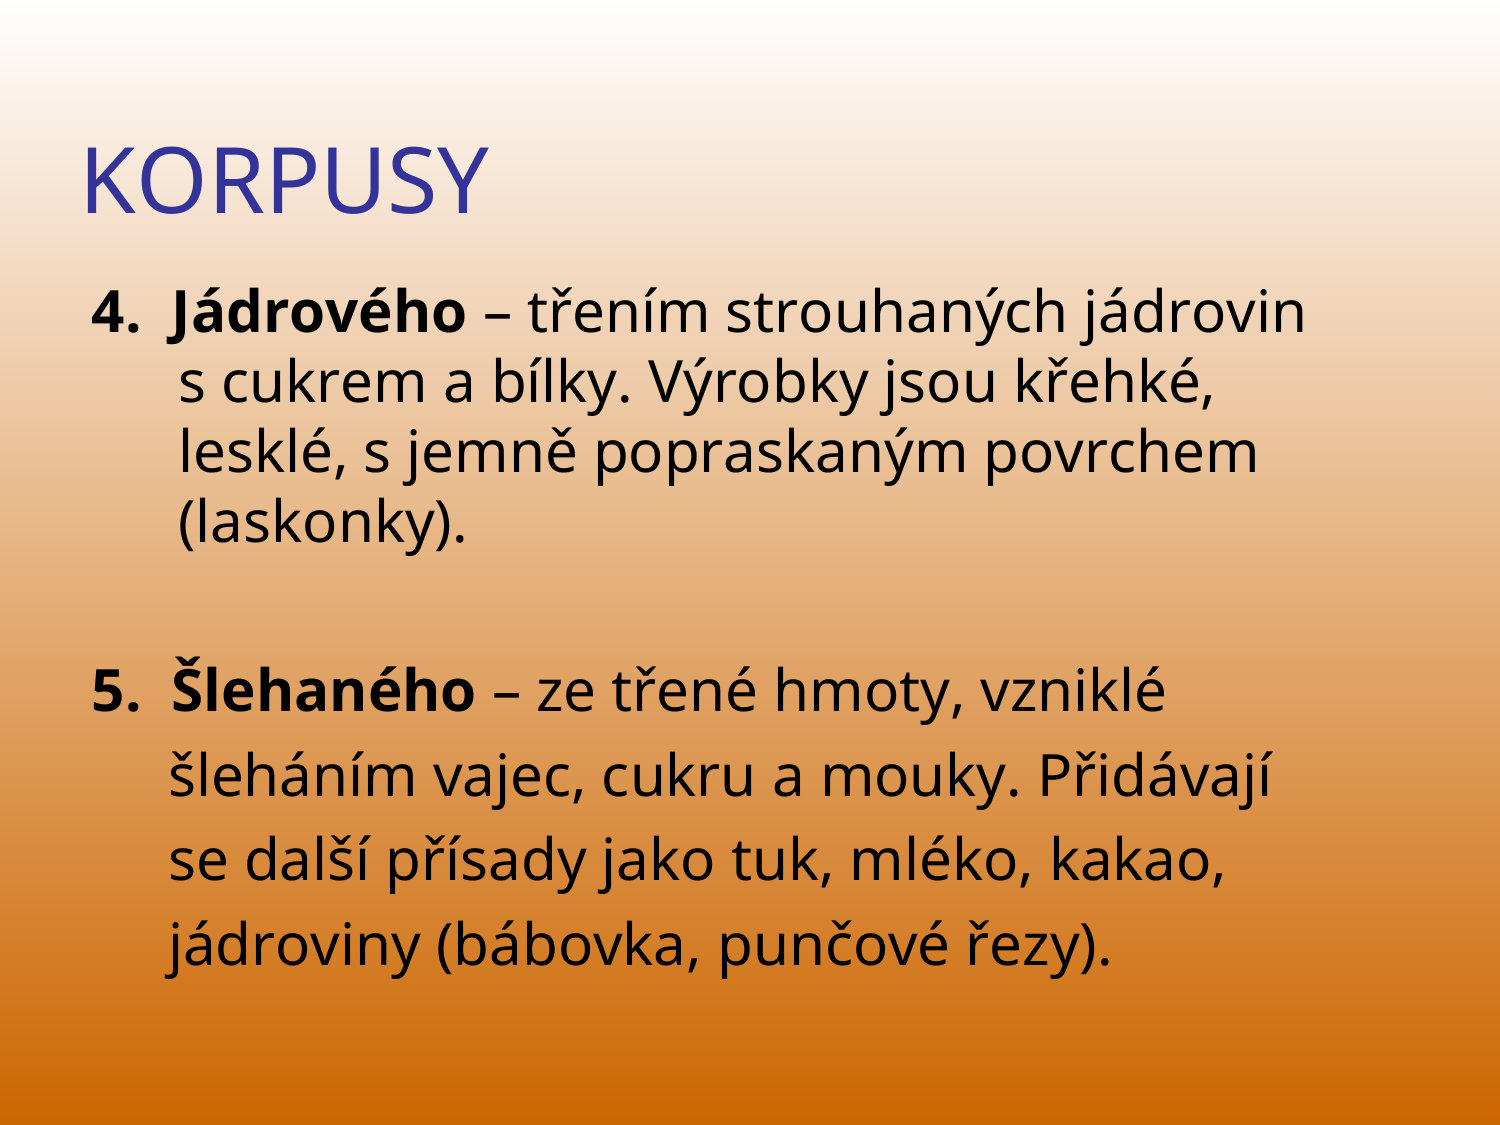

# KORPUSY
4. Jádrového – třením strouhaných jádrovin
 s cukrem a bílky. Výrobky jsou křehké,
 lesklé, s jemně popraskaným povrchem
 (laskonky).
5. Šlehaného – ze třené hmoty, vzniklé
 šleháním vajec, cukru a mouky. Přidávají
 se další přísady jako tuk, mléko, kakao,
 jádroviny (bábovka, punčové řezy).